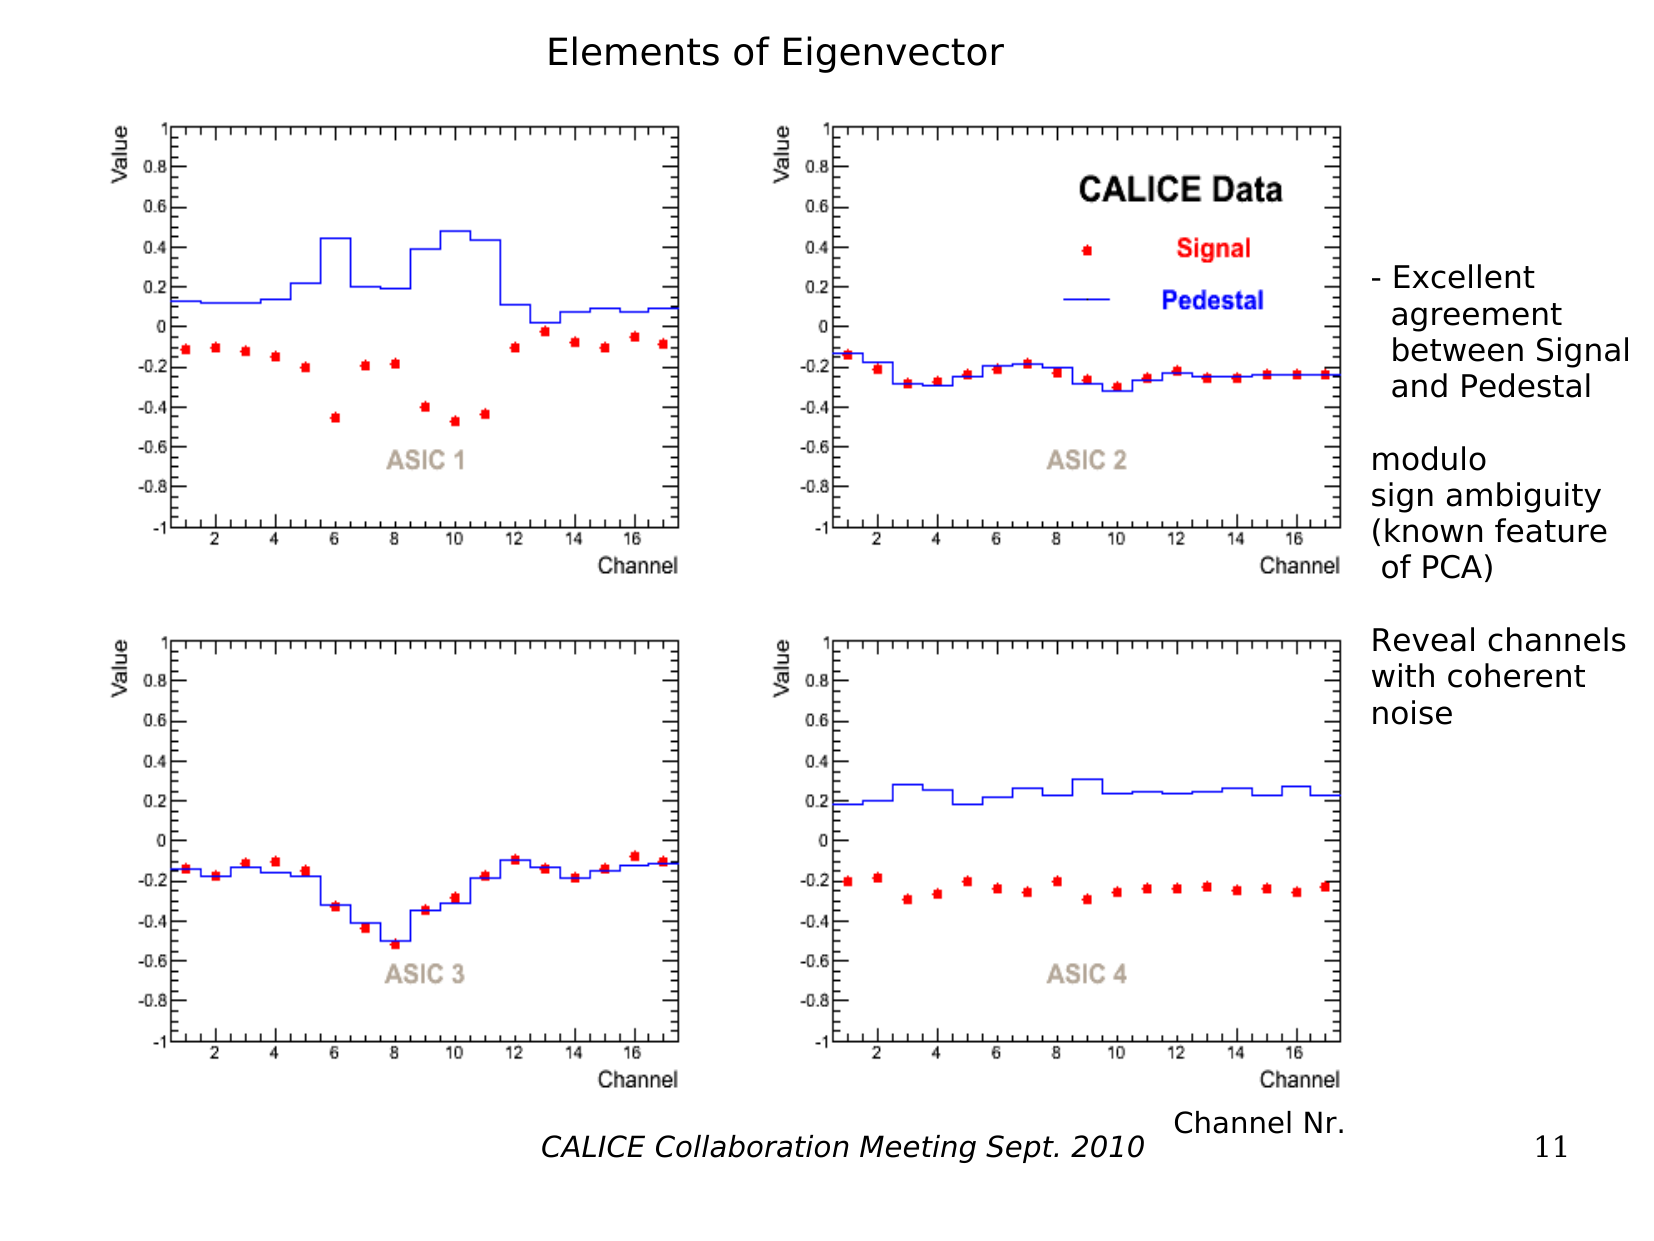

Elements of Eigenvector
- Excellent
 agreement
 between Signal
 and Pedestal
modulo
sign ambiguity
(known feature
 of PCA)
Reveal channels
with coherent
noise
Channel Nr.
11